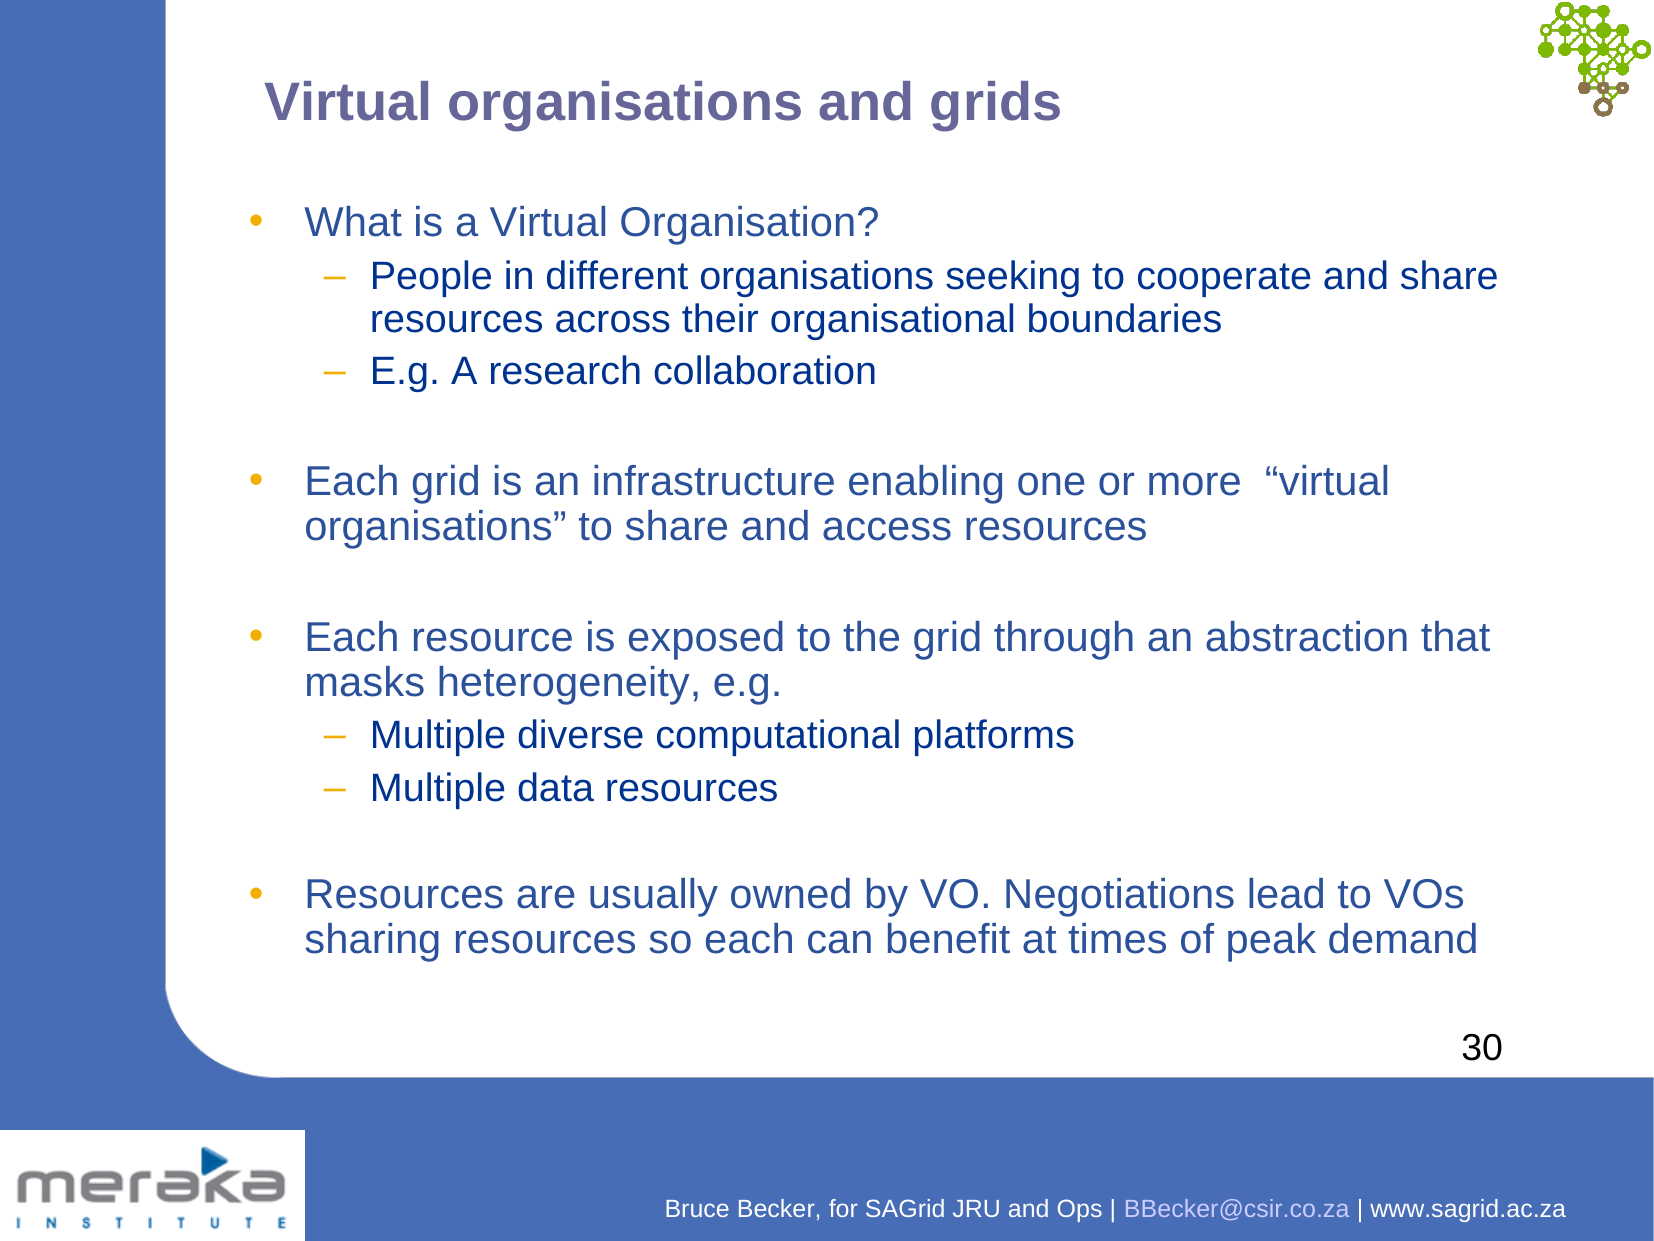

# Virtual organisations and grids
What is a Virtual Organisation?
People in different organisations seeking to cooperate and share resources across their organisational boundaries
E.g. A research collaboration
Each grid is an infrastructure enabling one or more “virtual organisations” to share and access resources
Each resource is exposed to the grid through an abstraction that masks heterogeneity, e.g.
Multiple diverse computational platforms
Multiple data resources
Resources are usually owned by VO. Negotiations lead to VOs sharing resources so each can benefit at times of peak demand
30